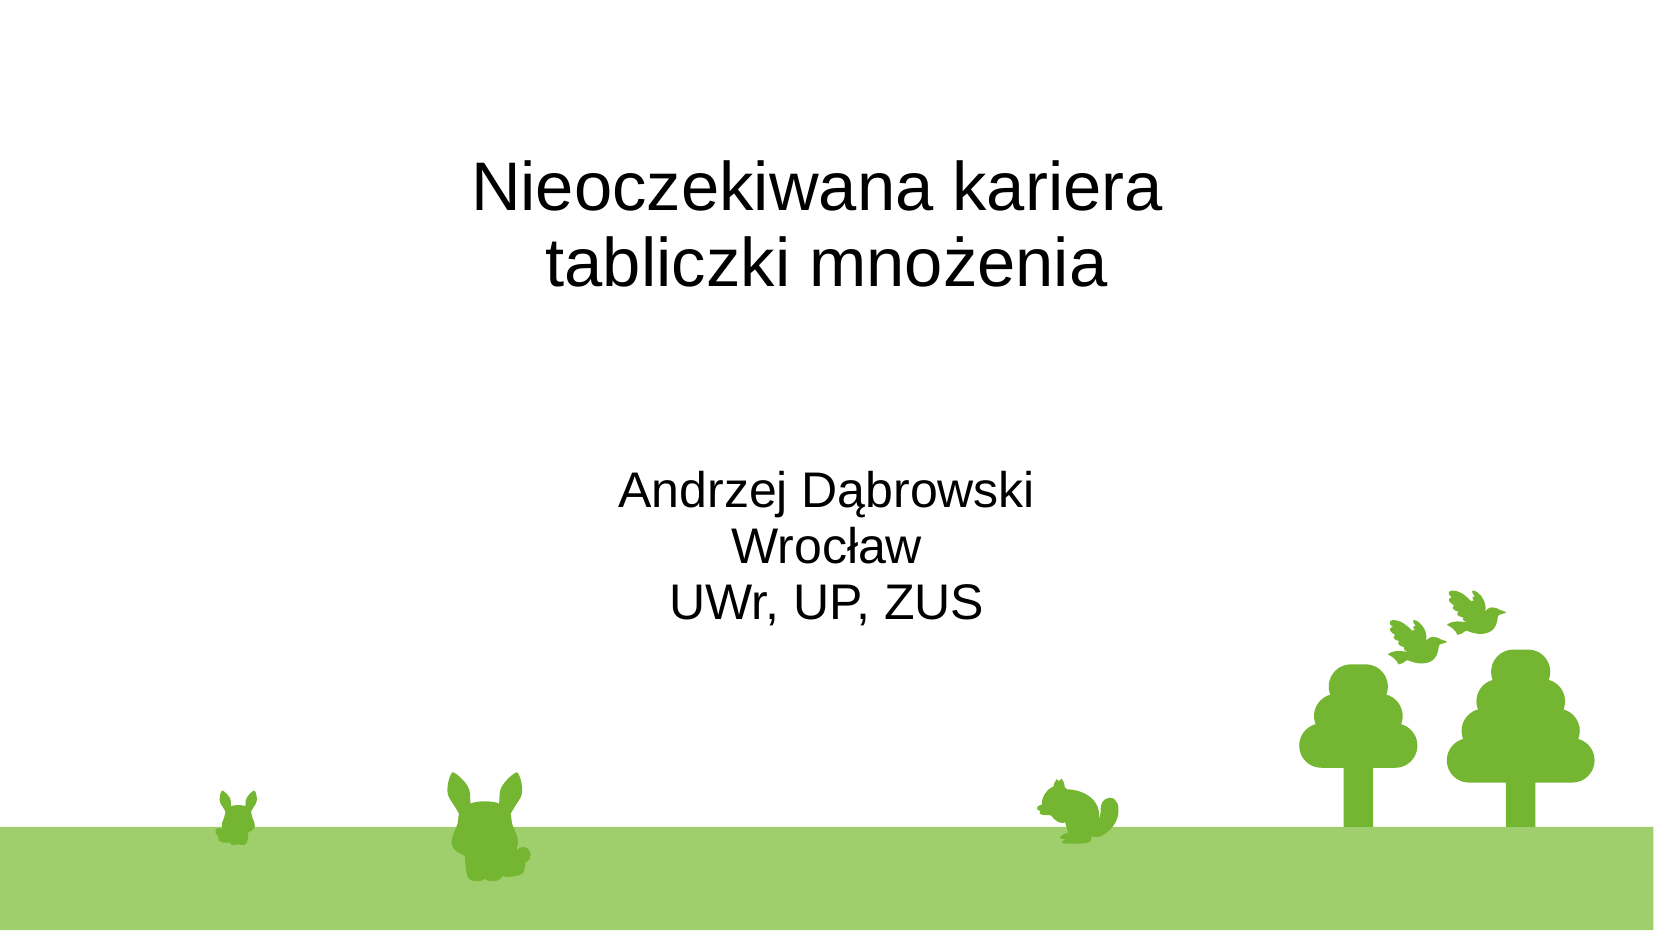

# Nieoczekiwana kariera tabliczki mnożenia
Andrzej Dąbrowski
Wrocław
UWr, UP, ZUS
1